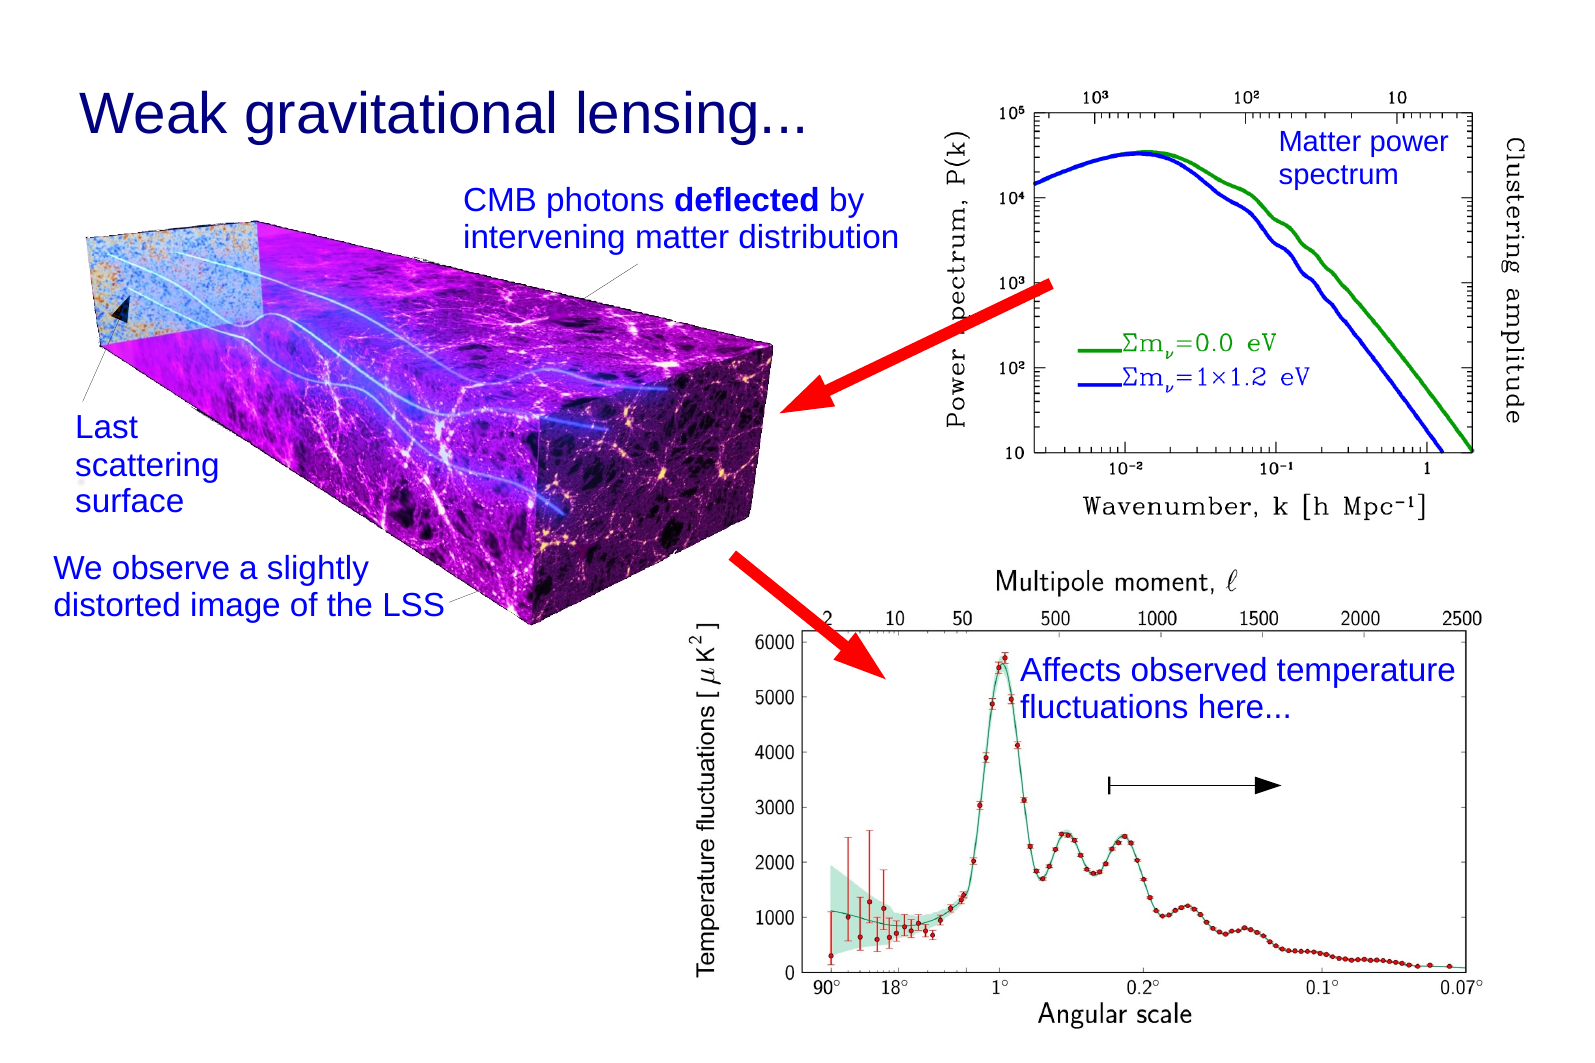

# Weak gravitational lensing...
Matter power
spectrum
CMB photons deflected by
intervening matter distribution
Last
scattering
surface
We observe a slightly
distorted image of the LSS
Affects observed temperature
fluctuations here...